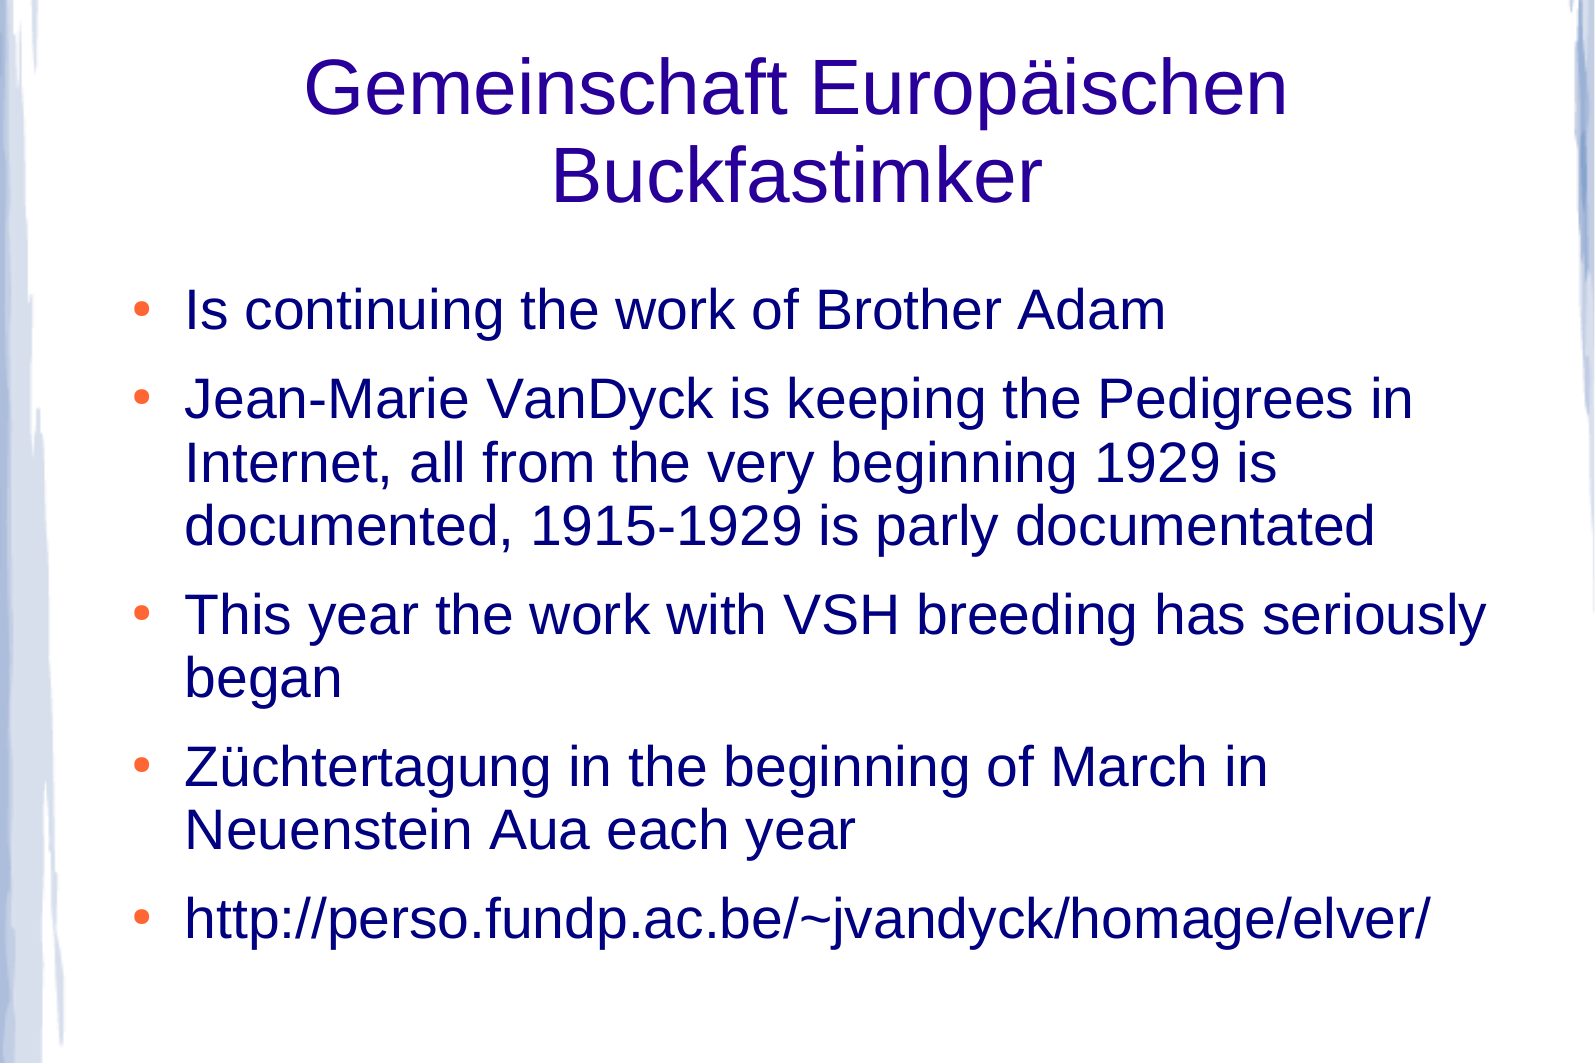

# Gemeinschaft Europäischen Buckfastimker
Is continuing the work of Brother Adam
Jean-Marie VanDyck is keeping the Pedigrees in Internet, all from the very beginning 1929 is documented, 1915-1929 is parly documentated
This year the work with VSH breeding has seriously began
Züchtertagung in the beginning of March in Neuenstein Aua each year
http://perso.fundp.ac.be/~jvandyck/homage/elver/